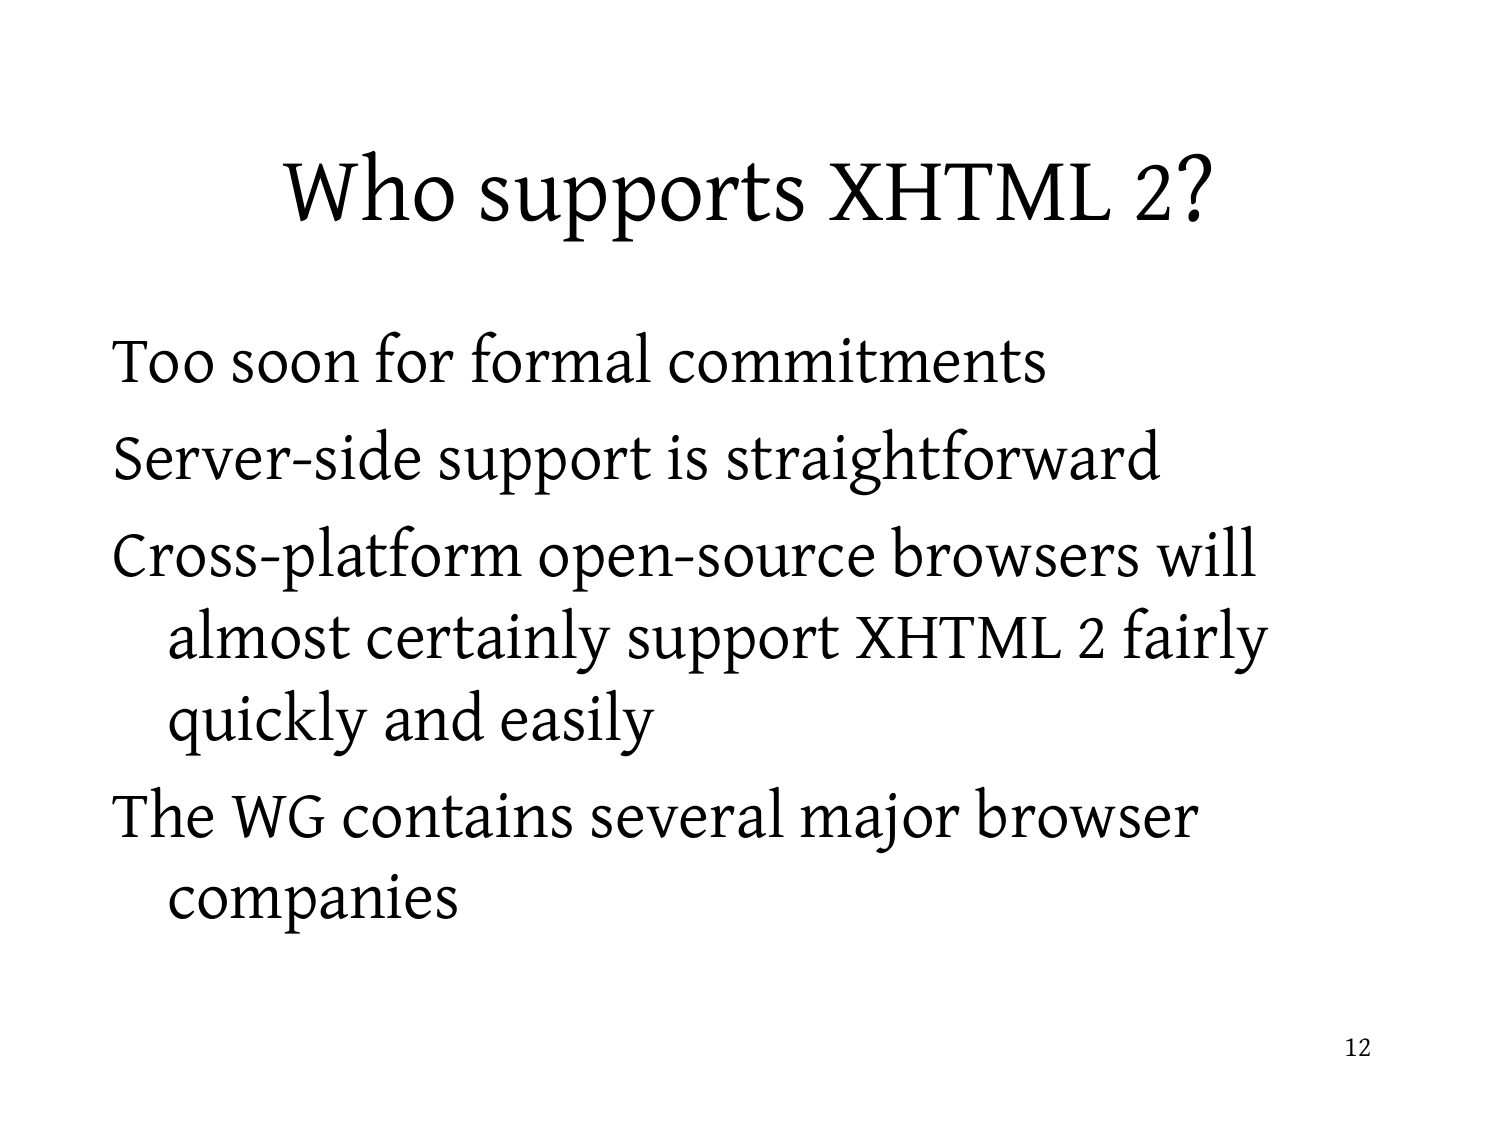

# Who supports XHTML 2?
Too soon for formal commitments
Server-side support is straightforward
Cross-platform open-source browsers will almost certainly support XHTML 2 fairly quickly and easily
The WG contains several major browser companies